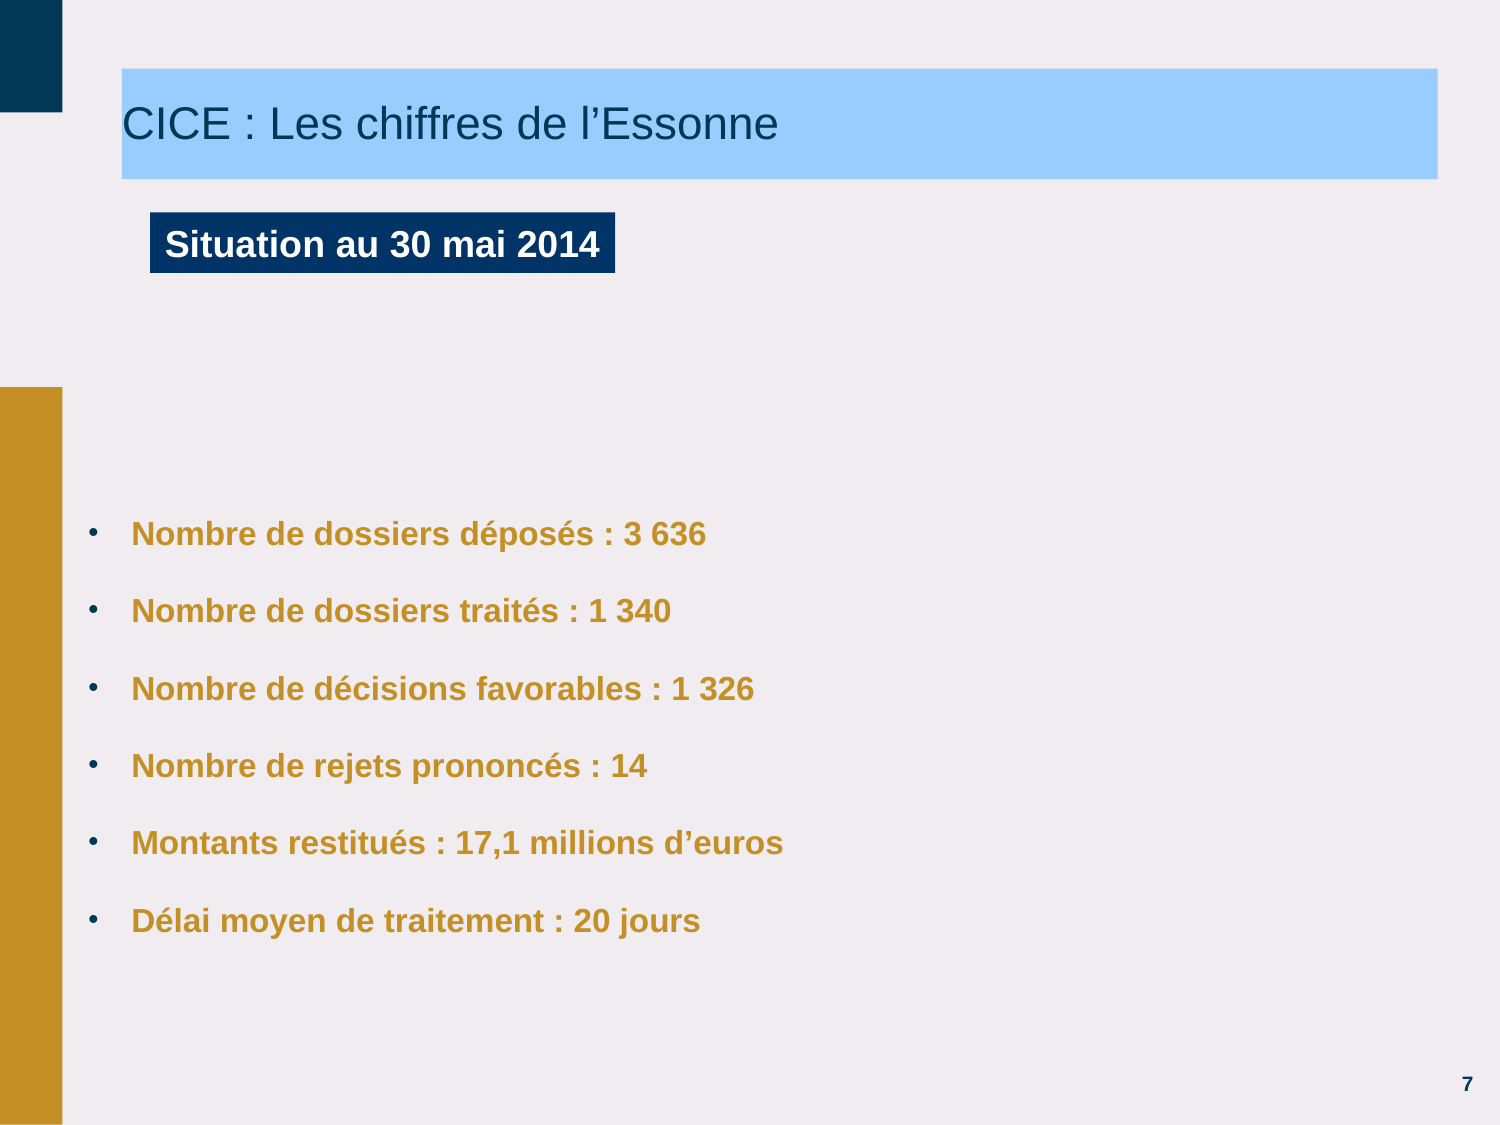

CICE : Les chiffres de l’Essonne
Situation au 30 mai 2014
# Nombre de dossiers déposés : 3 636
Nombre de dossiers traités : 1 340
Nombre de décisions favorables : 1 326
Nombre de rejets prononcés : 14
Montants restitués : 17,1 millions d’euros
Délai moyen de traitement : 20 jours